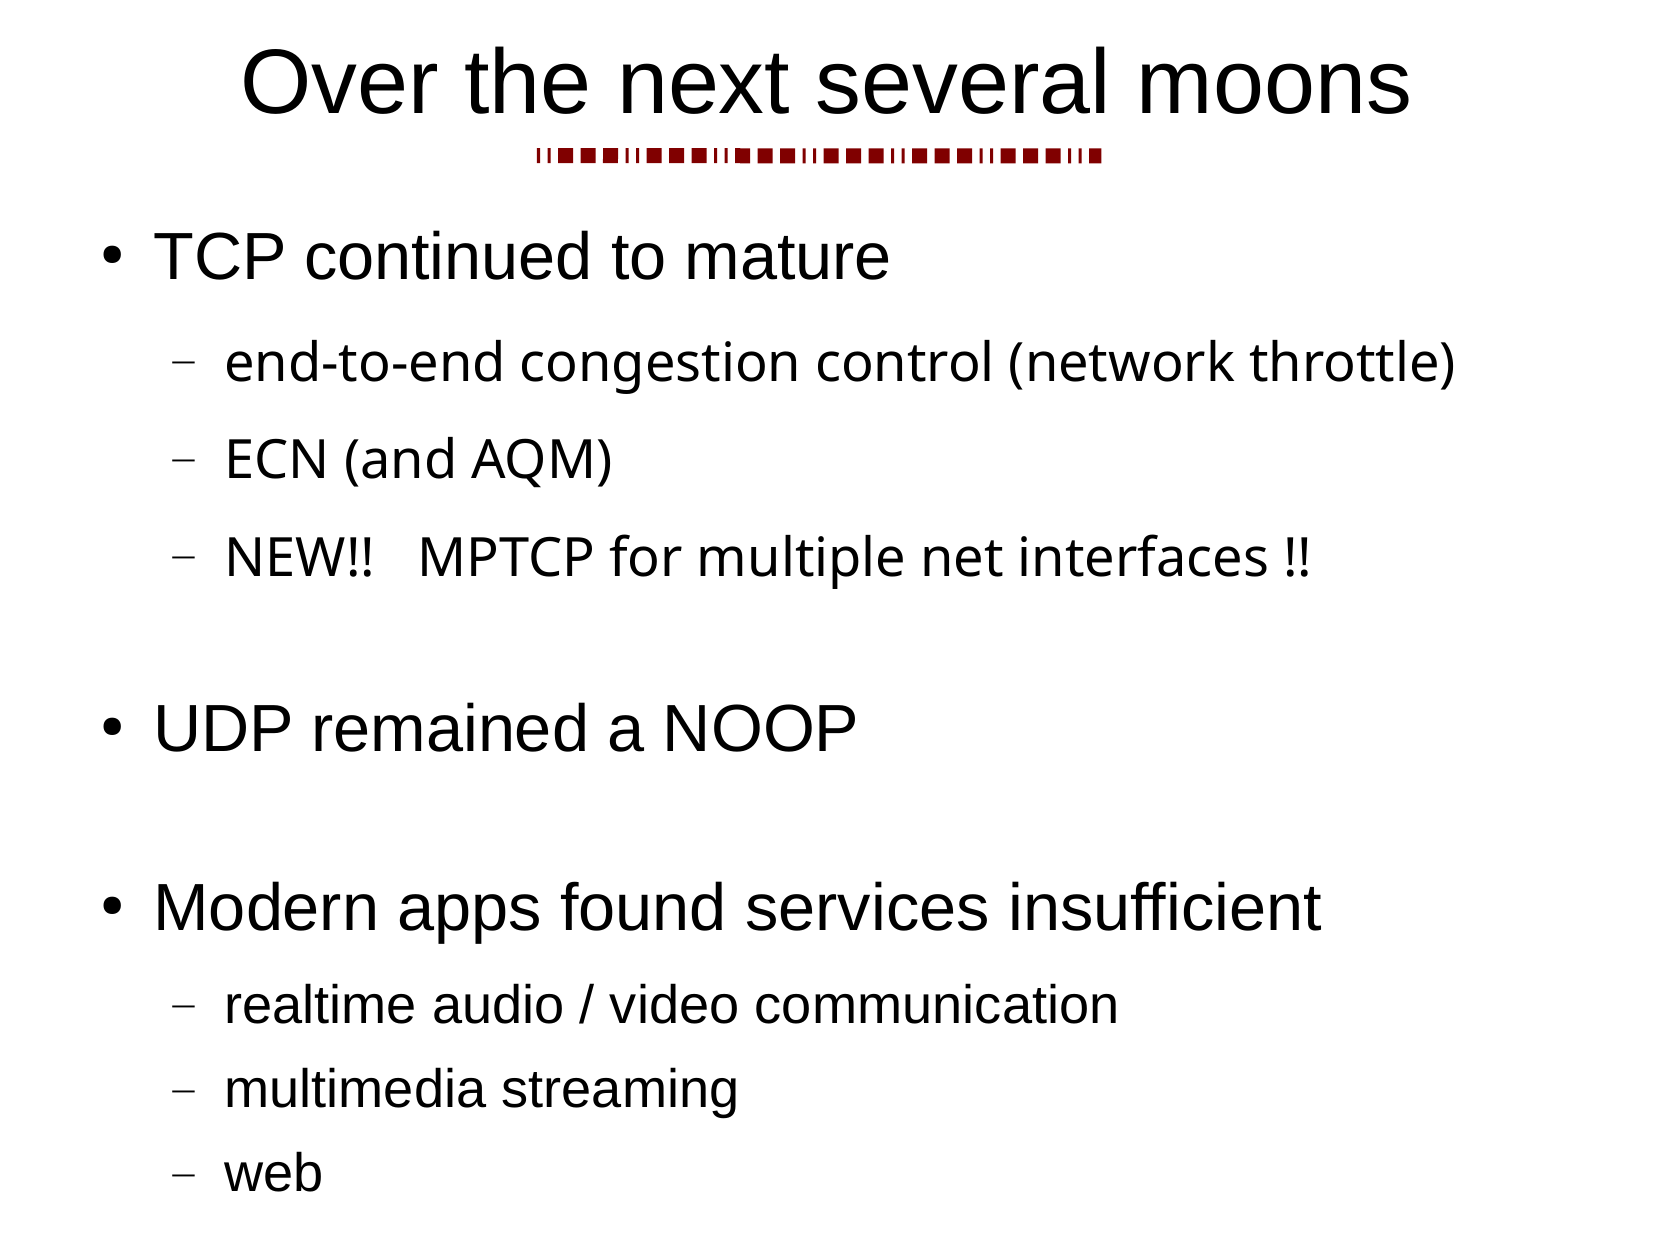

# Over the next several moons
TCP continued to mature
end-to-end congestion control (network throttle)
ECN (and AQM)
NEW!! MPTCP for multiple net interfaces !!
UDP remained a NOOP
Modern apps found services insufficient
realtime audio / video communication
multimedia streaming
web